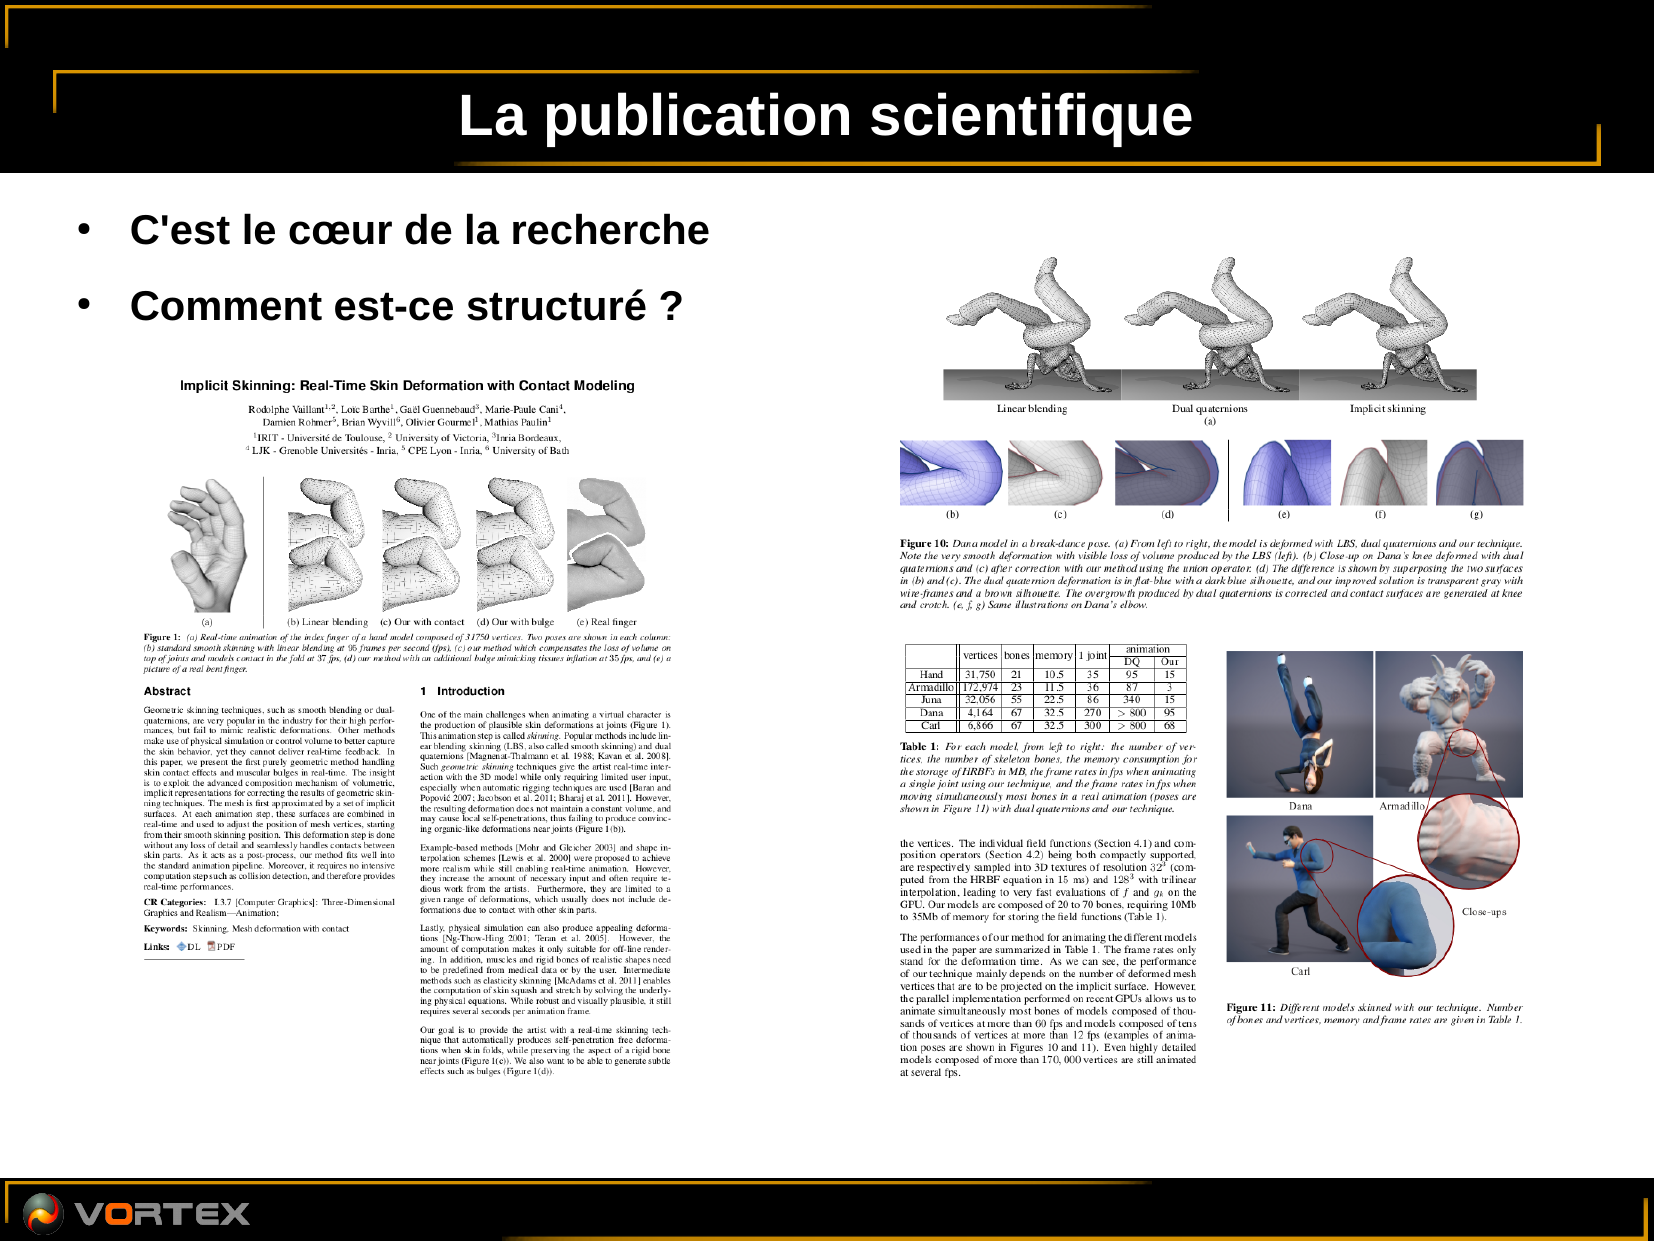

# La publication scientifique
C'est le cœur de la recherche
Comment est-ce structuré ?